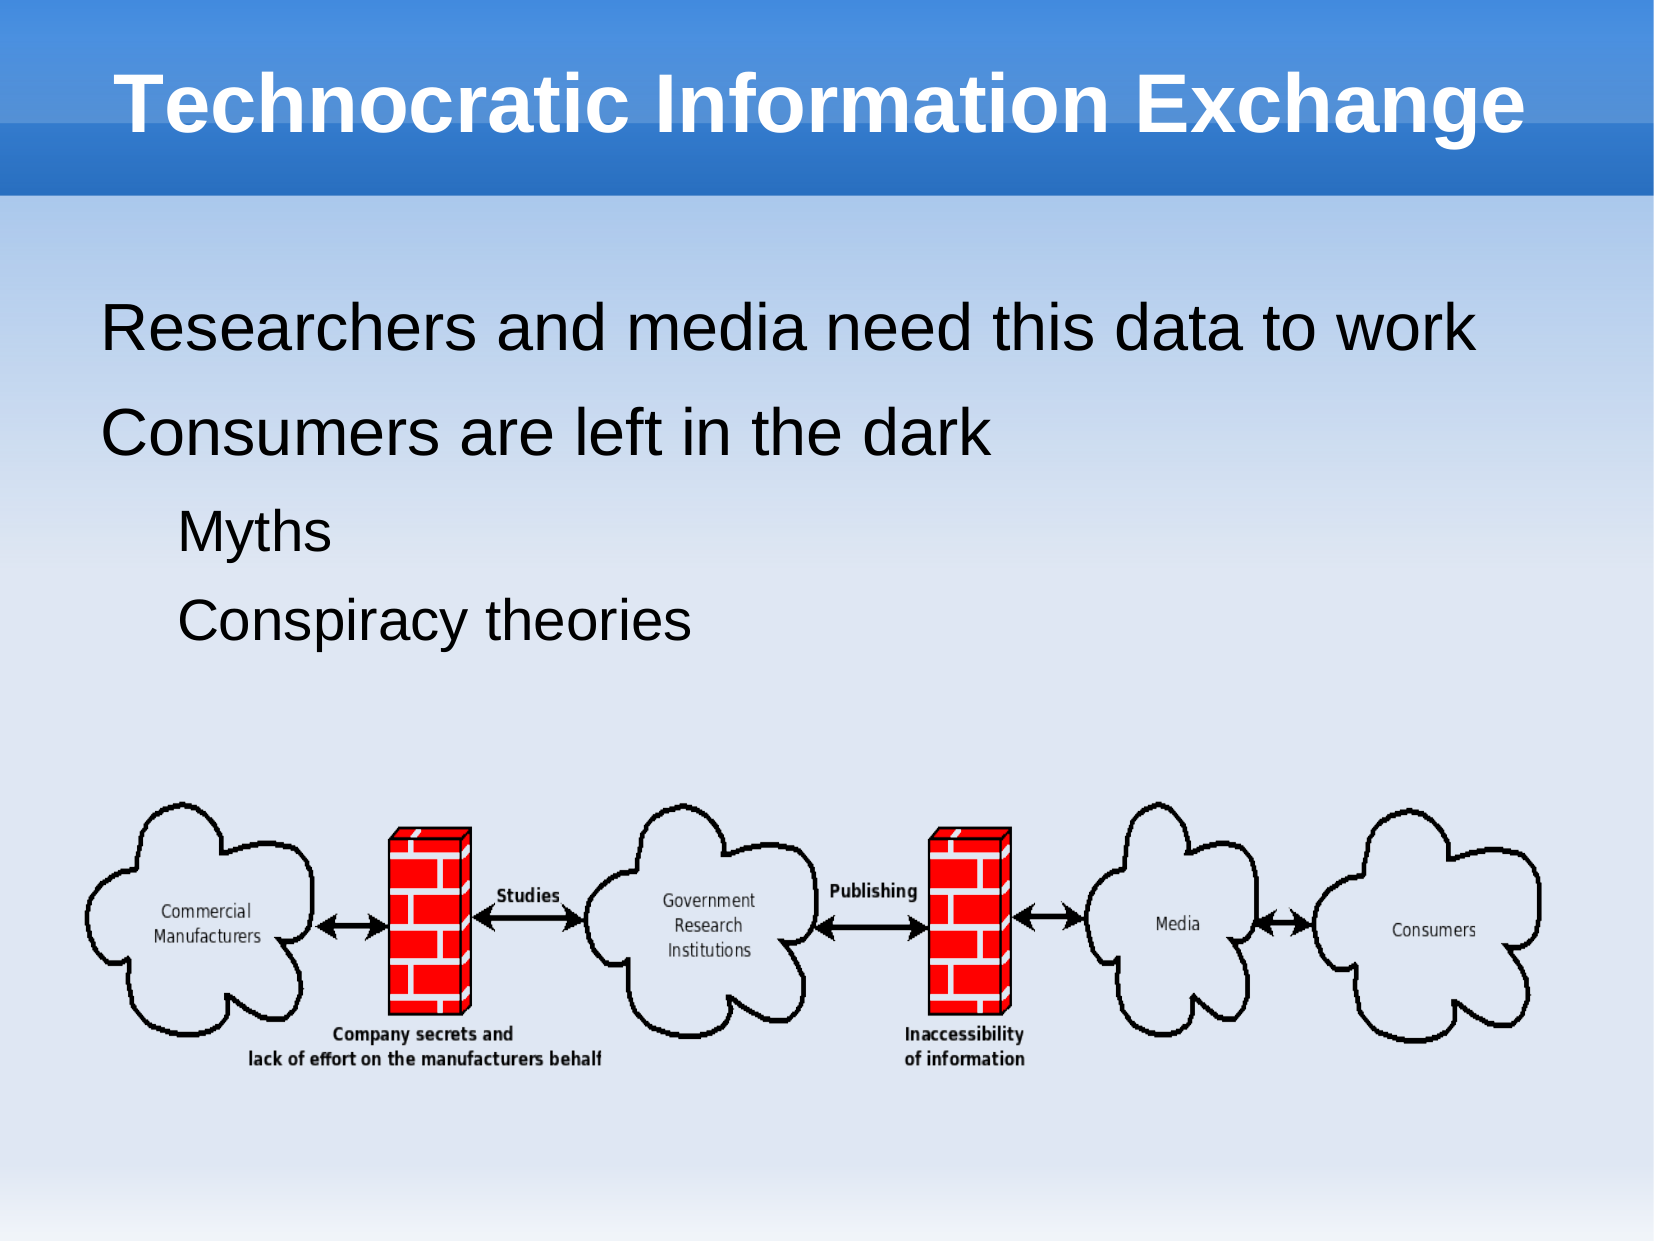

# Technocratic Information Exchange
Researchers and media need this data to work
Consumers are left in the dark
Myths
Conspiracy theories